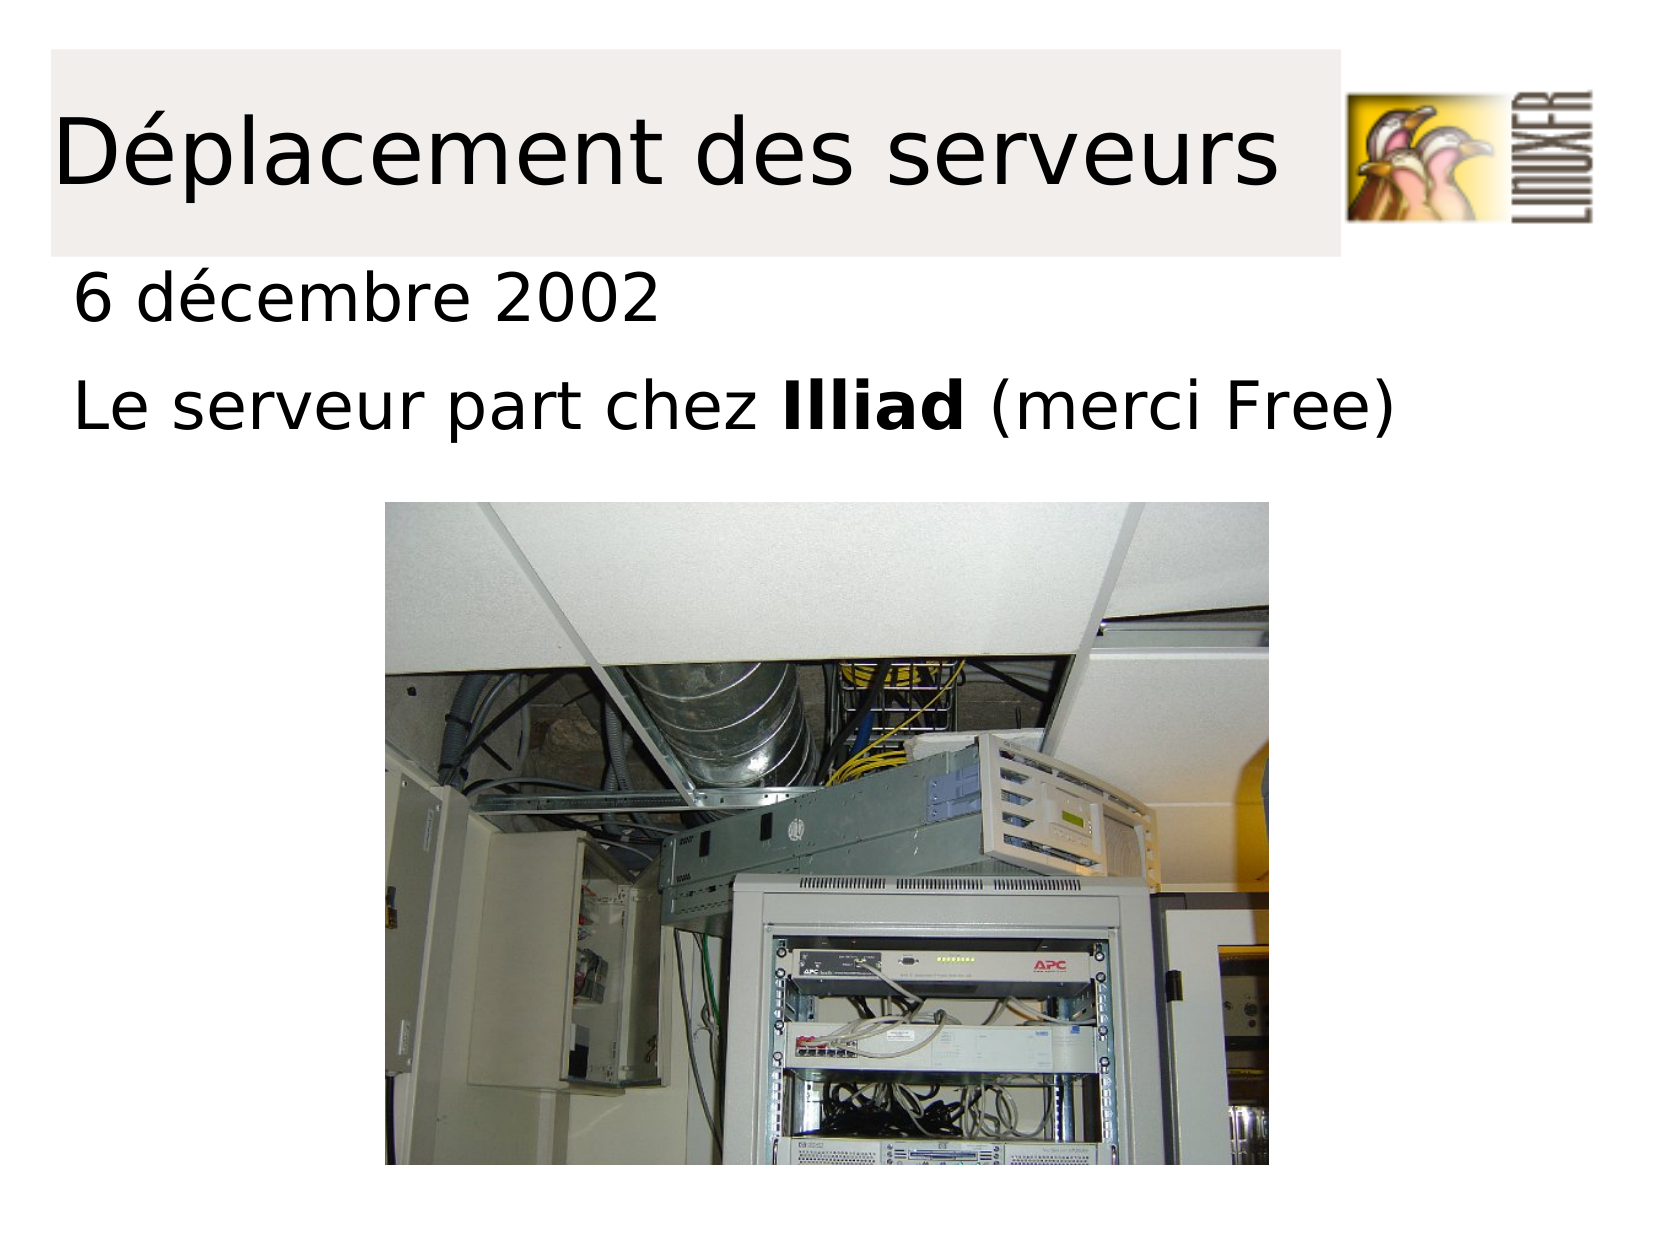

# Déplacement des serveurs
6 décembre 2002
Le serveur part chez Illiad (merci Free)